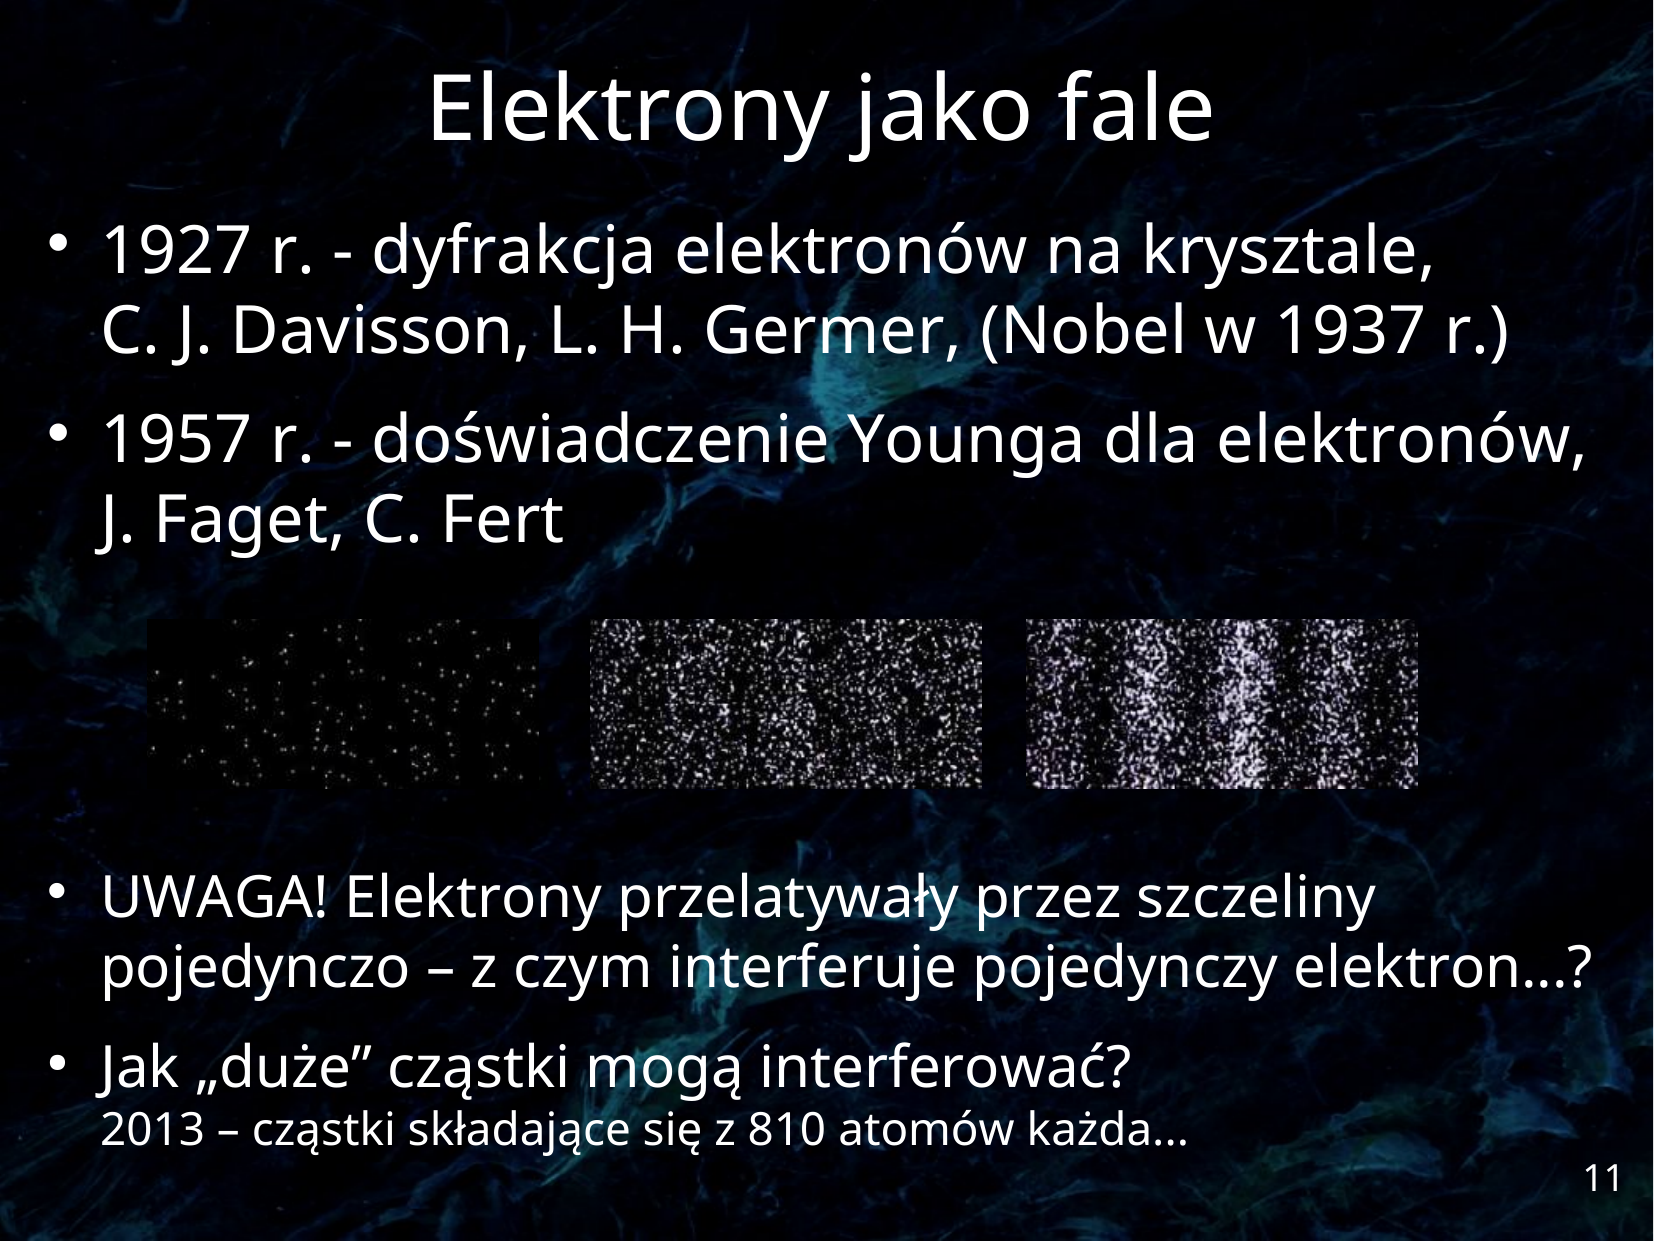

# Elektrony jako fale
1927 r. - dyfrakcja elektronów na krysztale,
C. J. Davisson, L. H. Germer, (Nobel w 1937 r.)‏
1957 r. - doświadczenie Younga dla elektronów, J. Faget, C. Fert
UWAGA! Elektrony przelatywały przez szczeliny pojedynczo – z czym interferuje pojedynczy elektron...?
Jak „duże” cząstki mogą interferować?
2013 – cząstki składające się z 810 atomów każda...
11